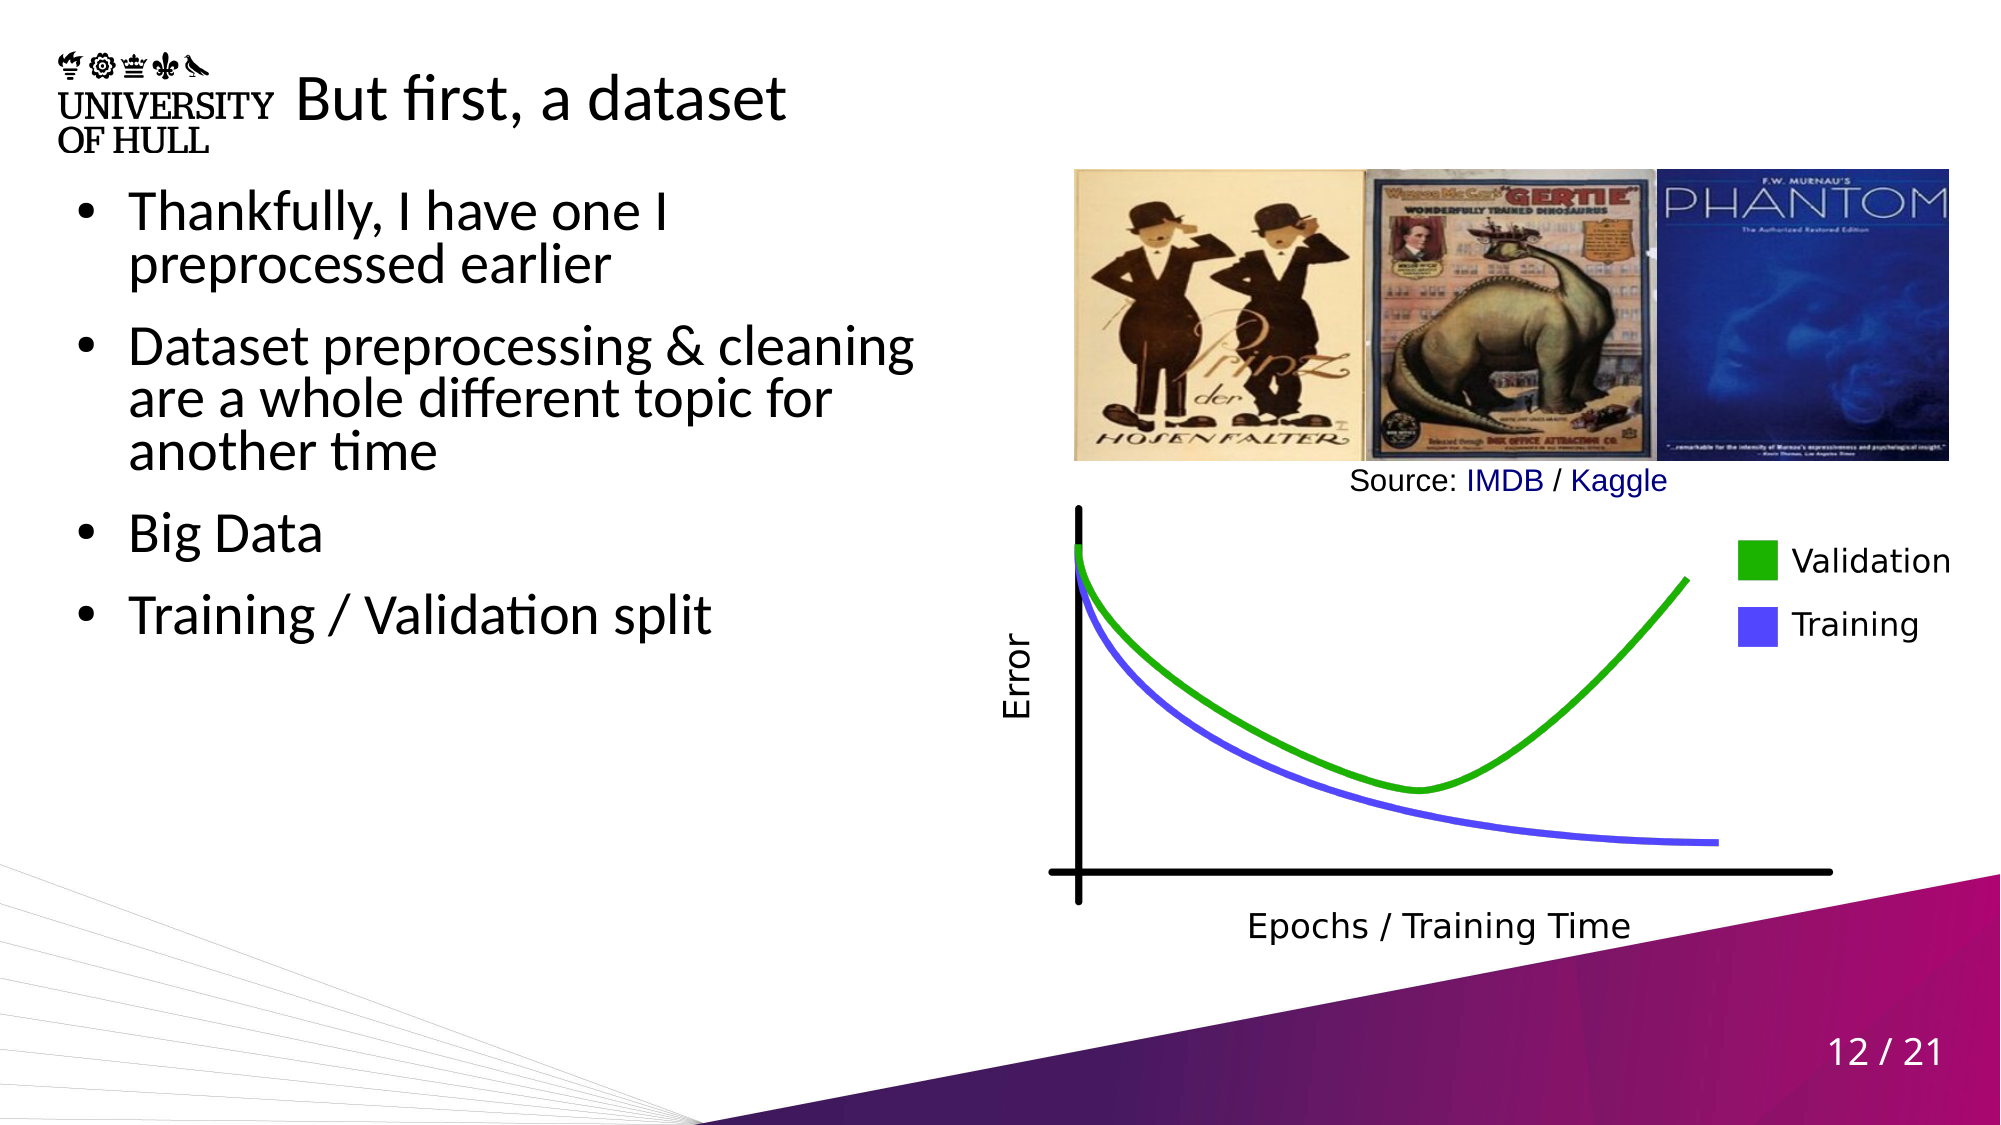

# But first, a dataset
Thankfully, I have one I preprocessed earlier
Dataset preprocessing & cleaning are a whole different topic for another time
Big Data
Training / Validation split
Source: IMDB / Kaggle